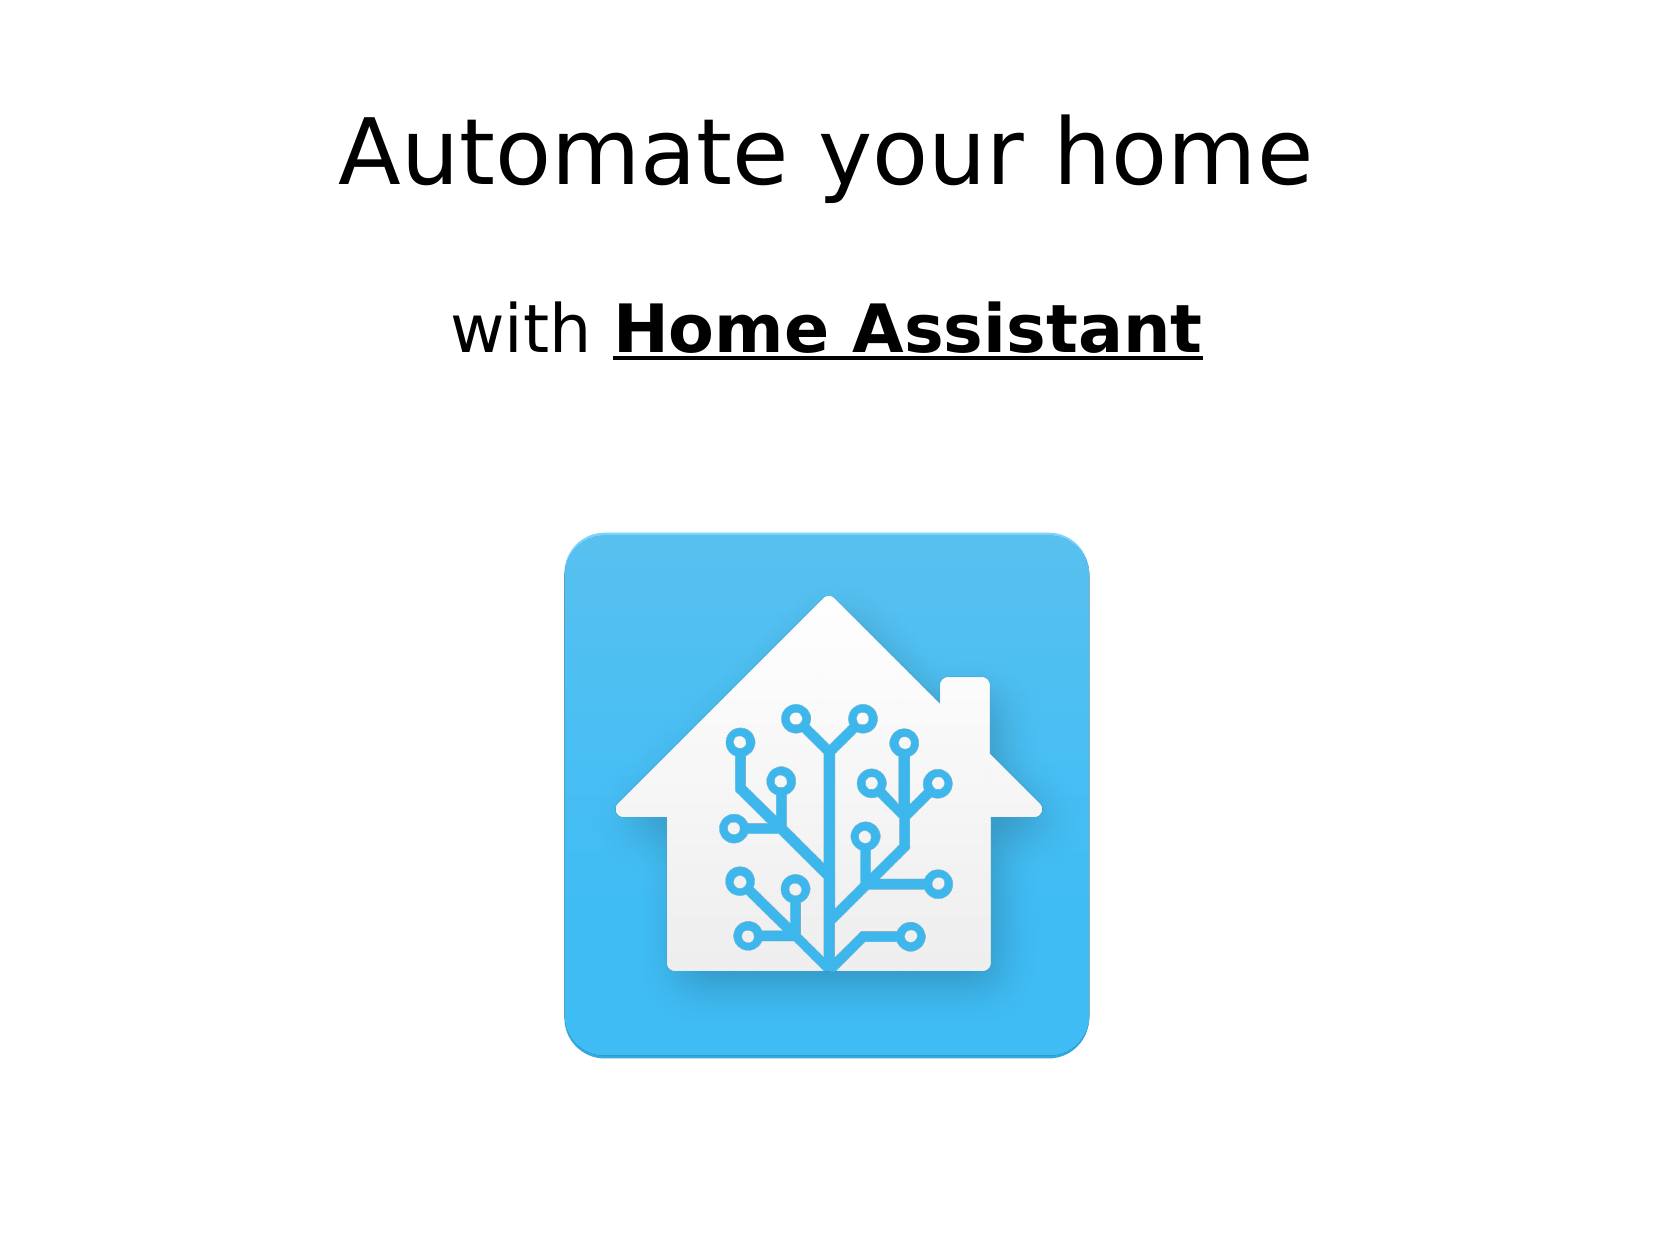

# Automate your home
with Home Assistant